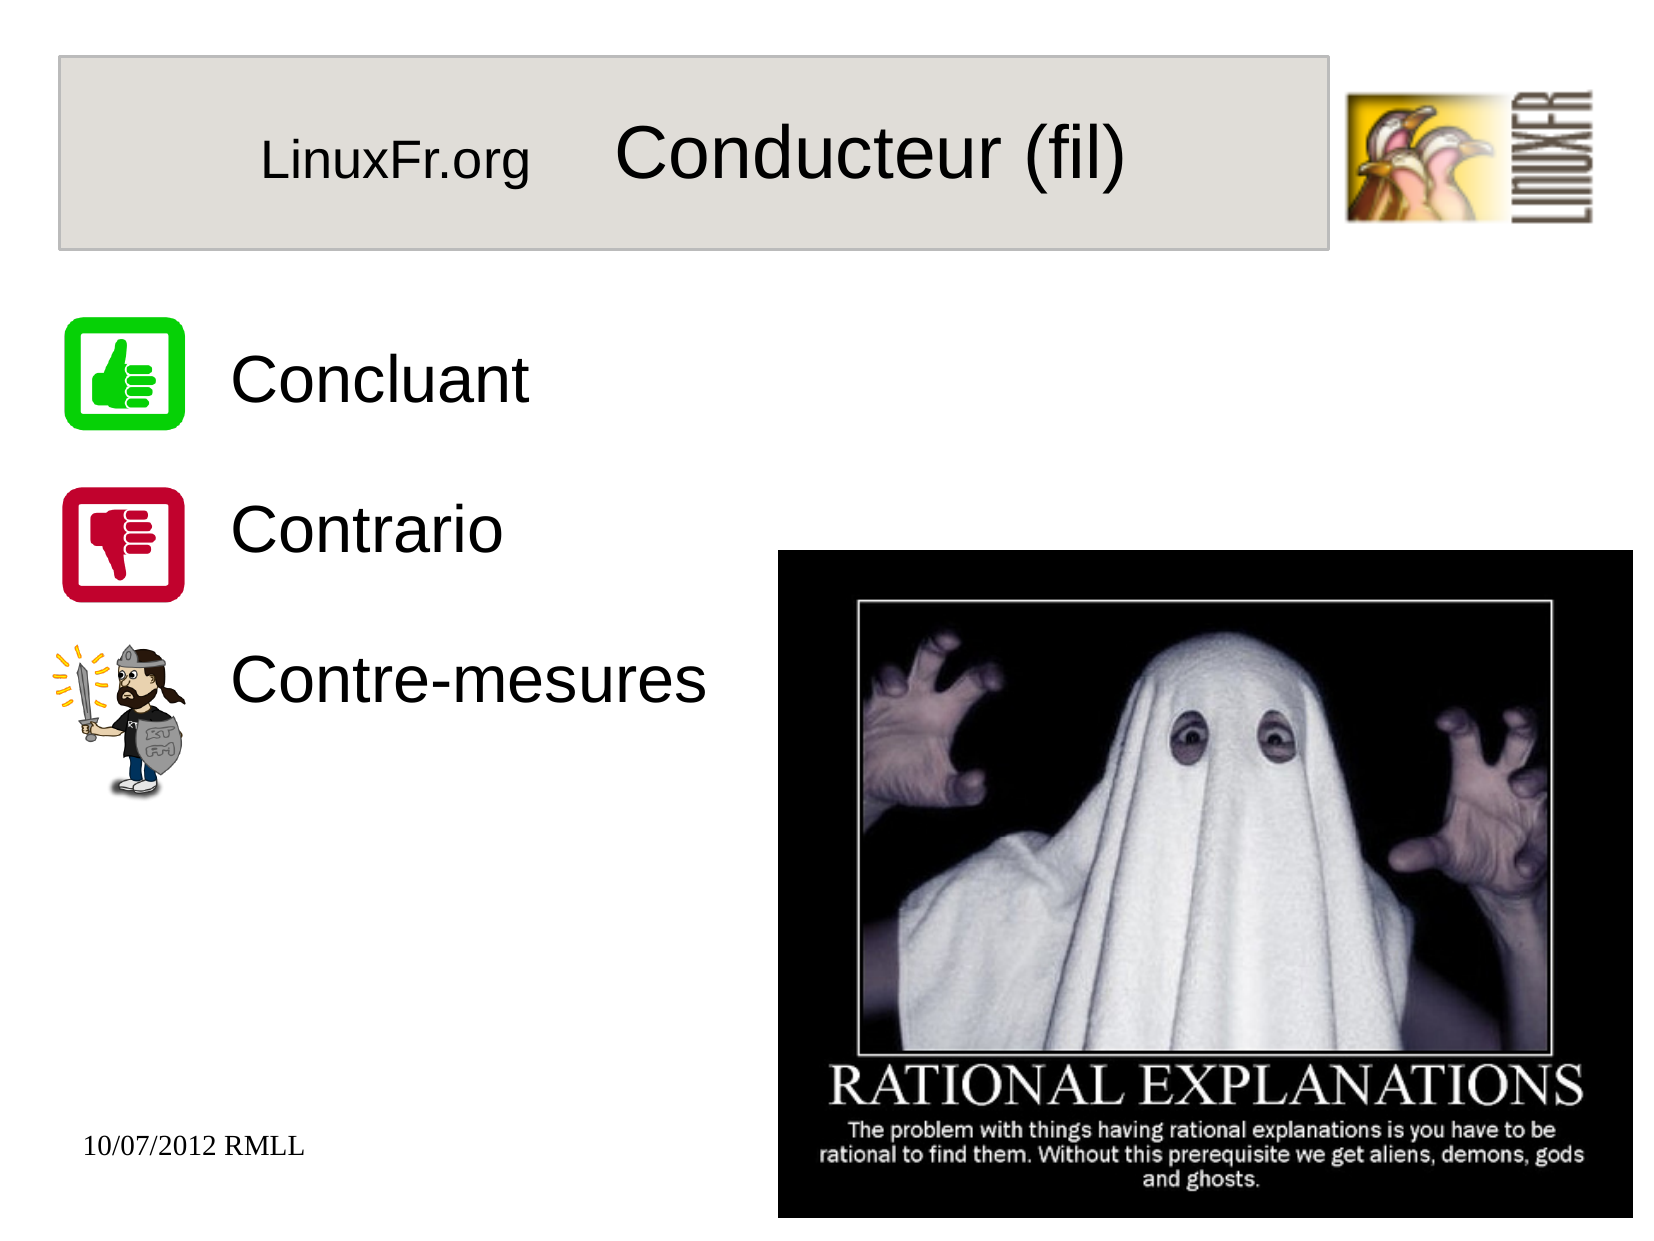

# LinuxFr.org Conducteur (fil)
Concluant
Contrario
Contre-mesures